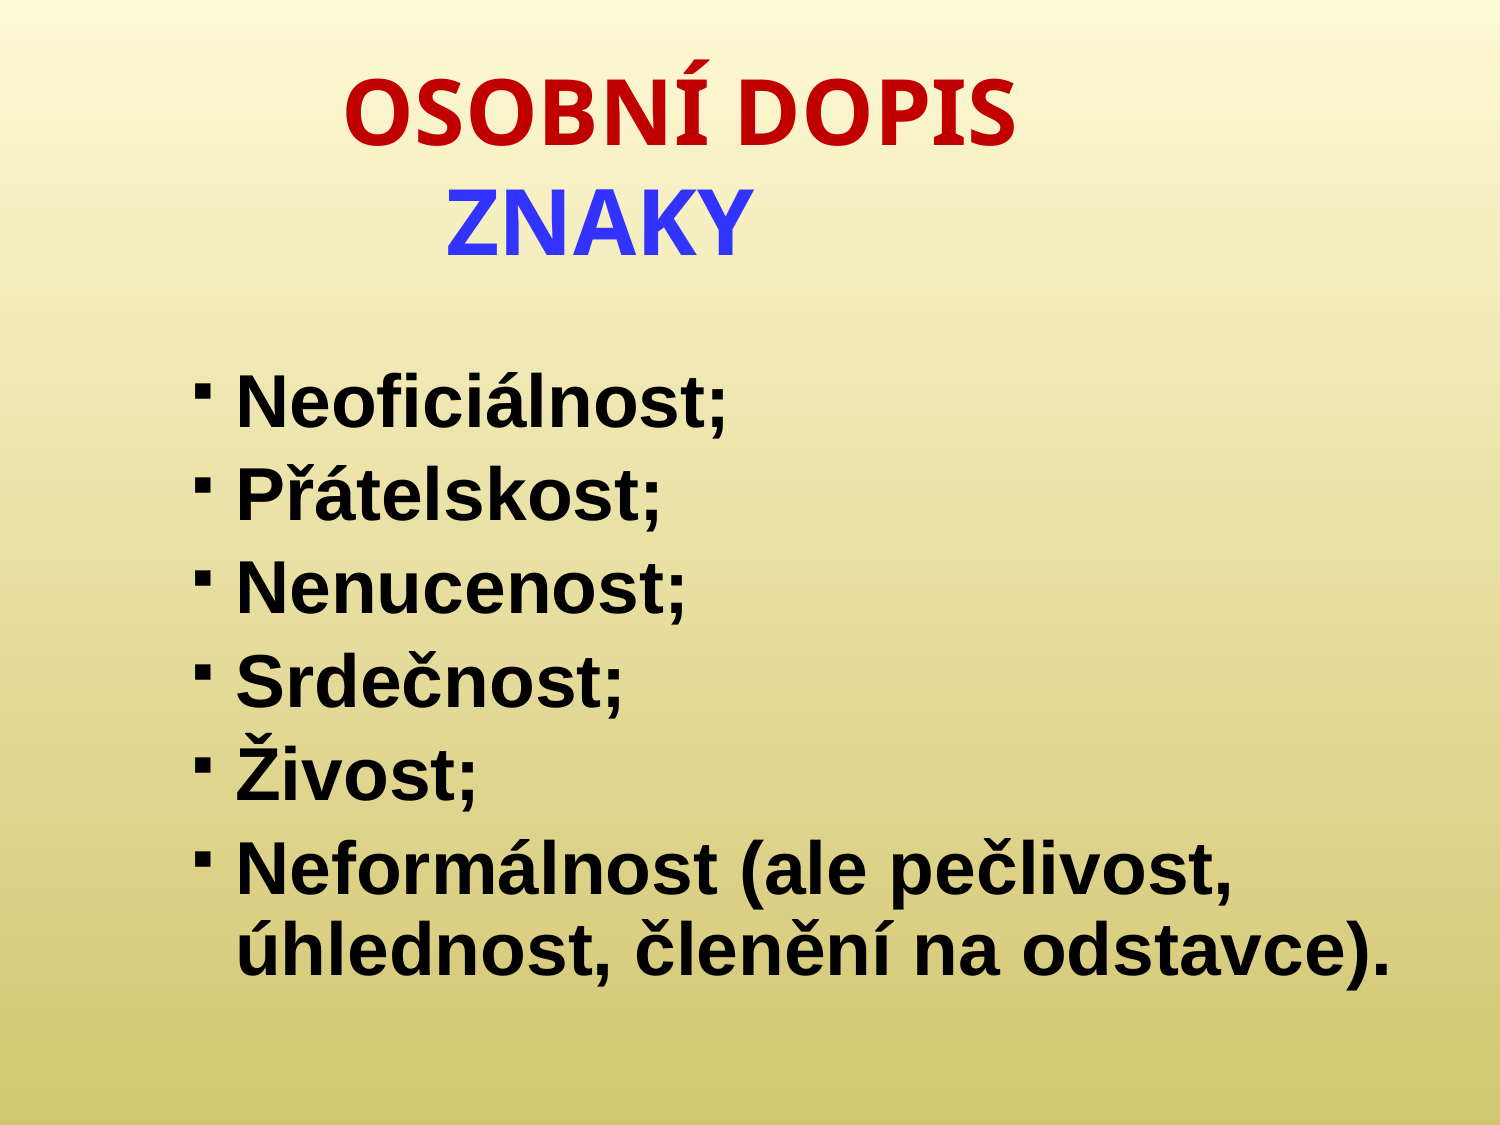

# OSOBNÍ DOPIS ZNAKY
Neoficiálnost;
Přátelskost;
Nenucenost;
Srdečnost;
Živost;
Neformálnost (ale pečlivost, úhlednost, členění na odstavce).